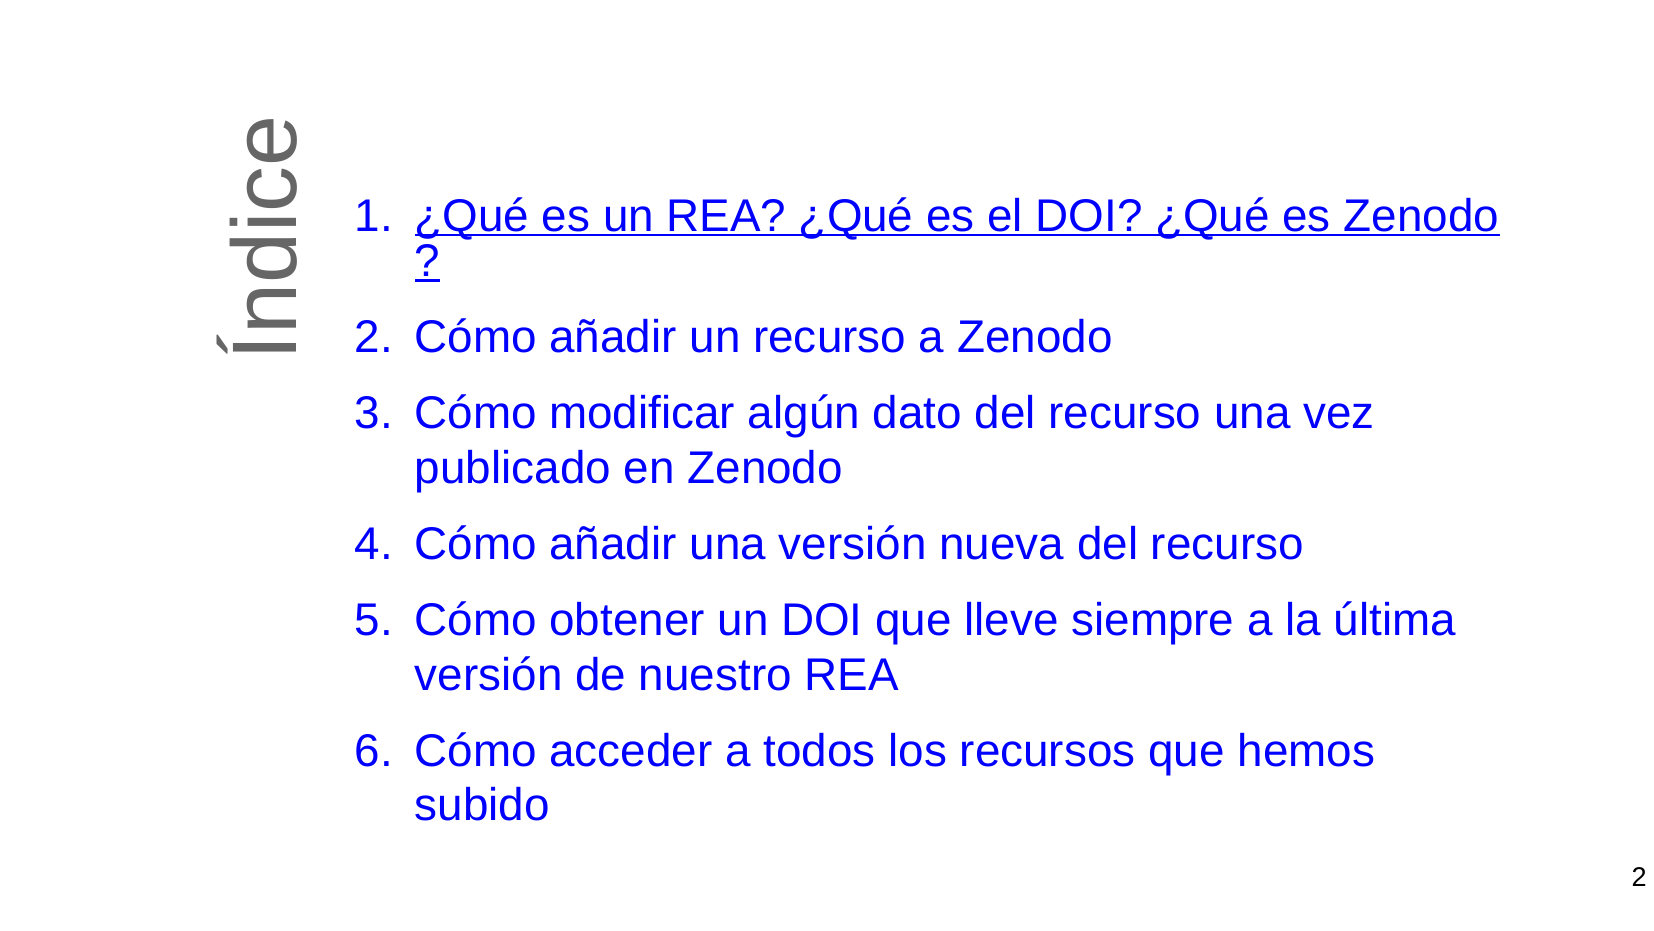

¿Qué es un REA? ¿Qué es el DOI? ¿Qué es Zenodo?
Cómo añadir un recurso a Zenodo
Cómo modificar algún dato del recurso una vez publicado en Zenodo
Cómo añadir una versión nueva del recurso
Cómo obtener un DOI que lleve siempre a la última versión de nuestro REA
Cómo acceder a todos los recursos que hemos subido
# Índice